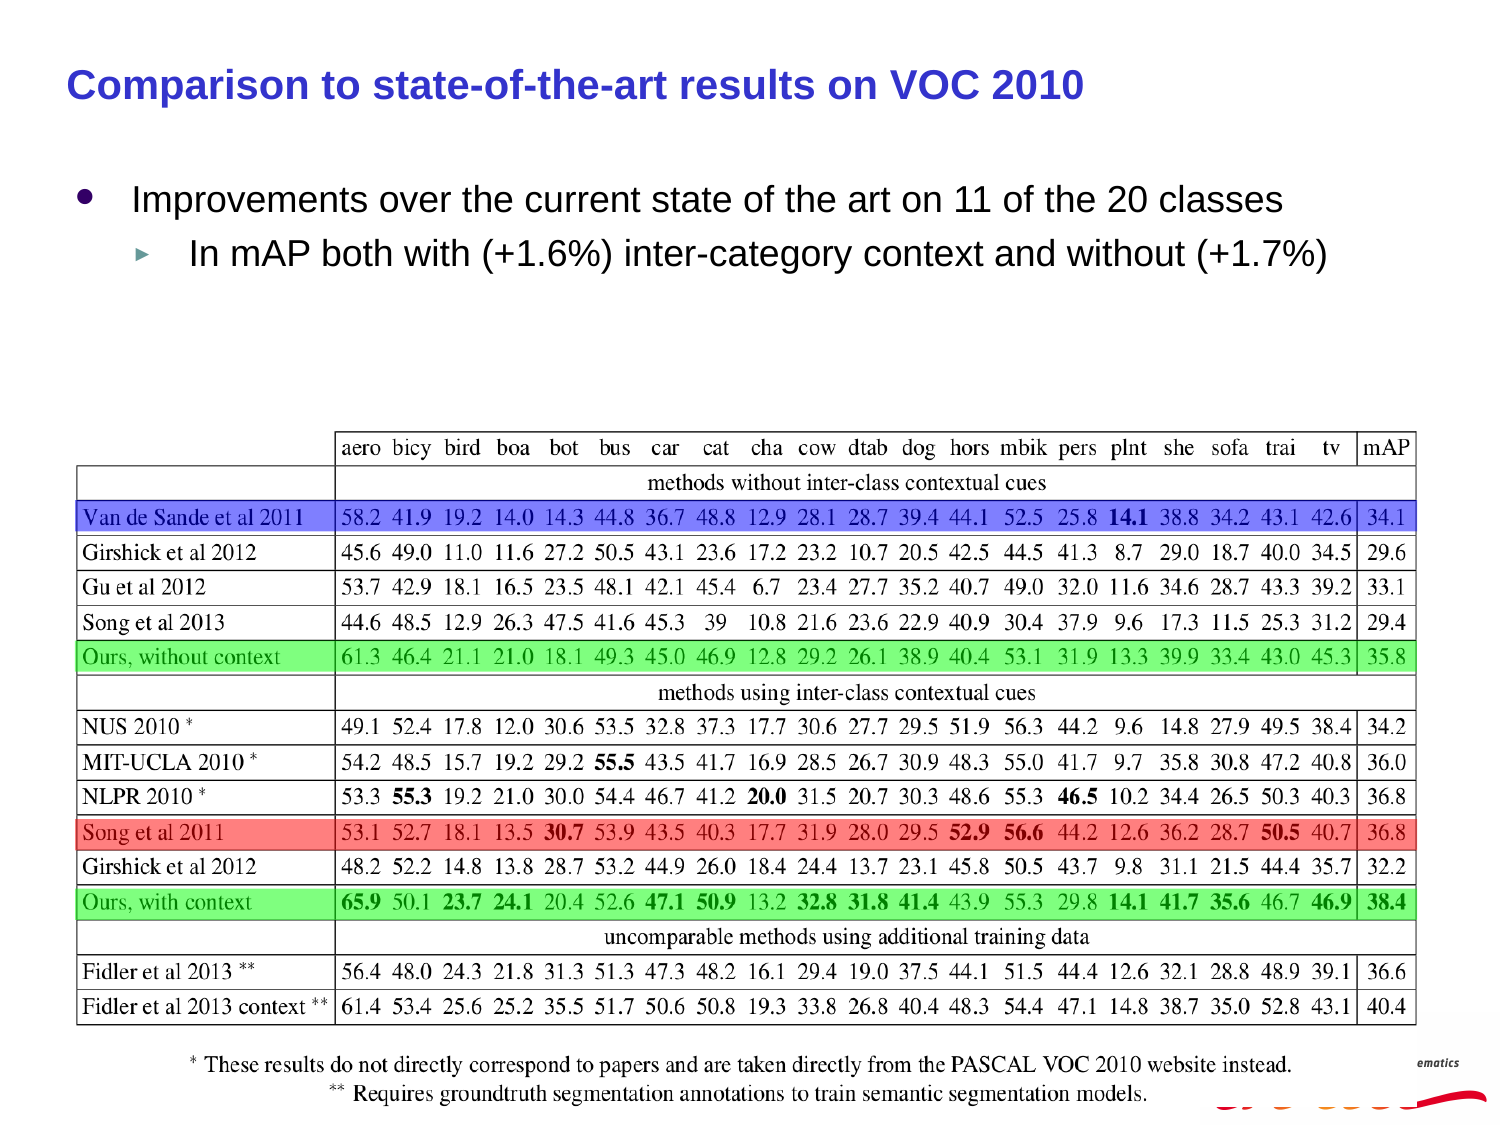

# Comparison to state-of-the-art results on VOC 2010
Improvements over the current state of the art on 11 of the 20 classes
In mAP both with (+1.6%) inter-category context and without (+1.7%)